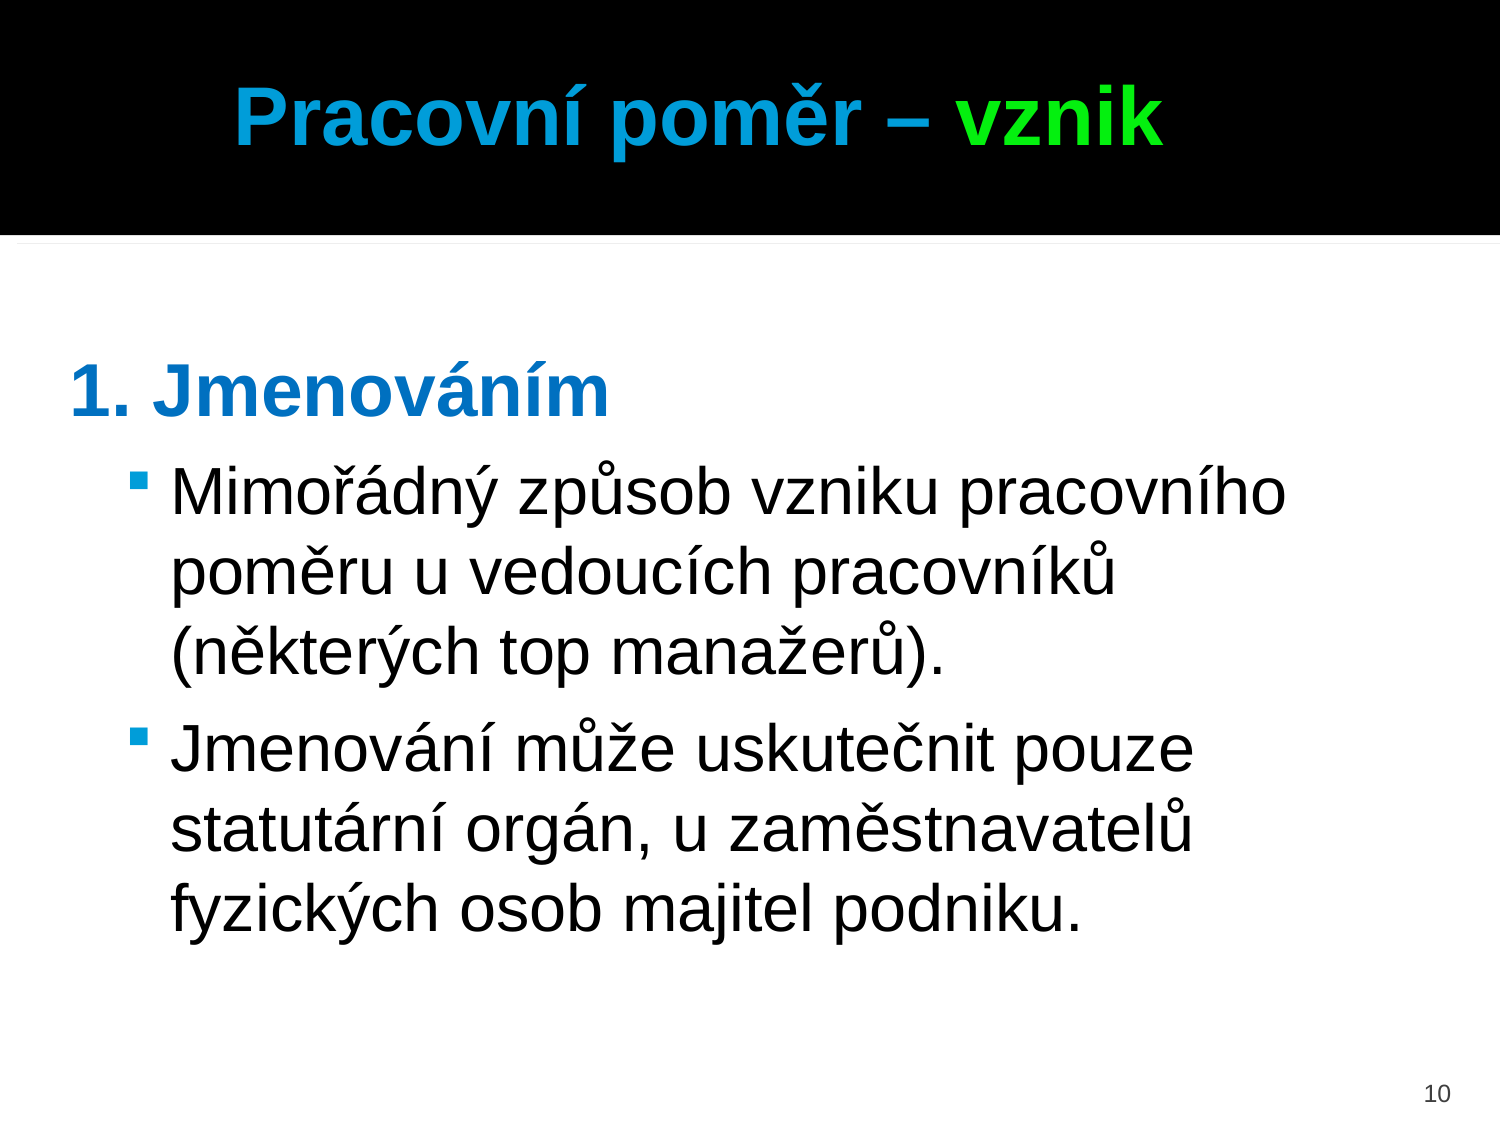

Pracovní poměr – vznik
# 1. Jmenováním
Mimořádný způsob vzniku pracovního poměru u vedoucích pracovníků (některých top manažerů).
Jmenování může uskutečnit pouze statutární orgán, u zaměstnavatelů fyzických osob majitel podniku.